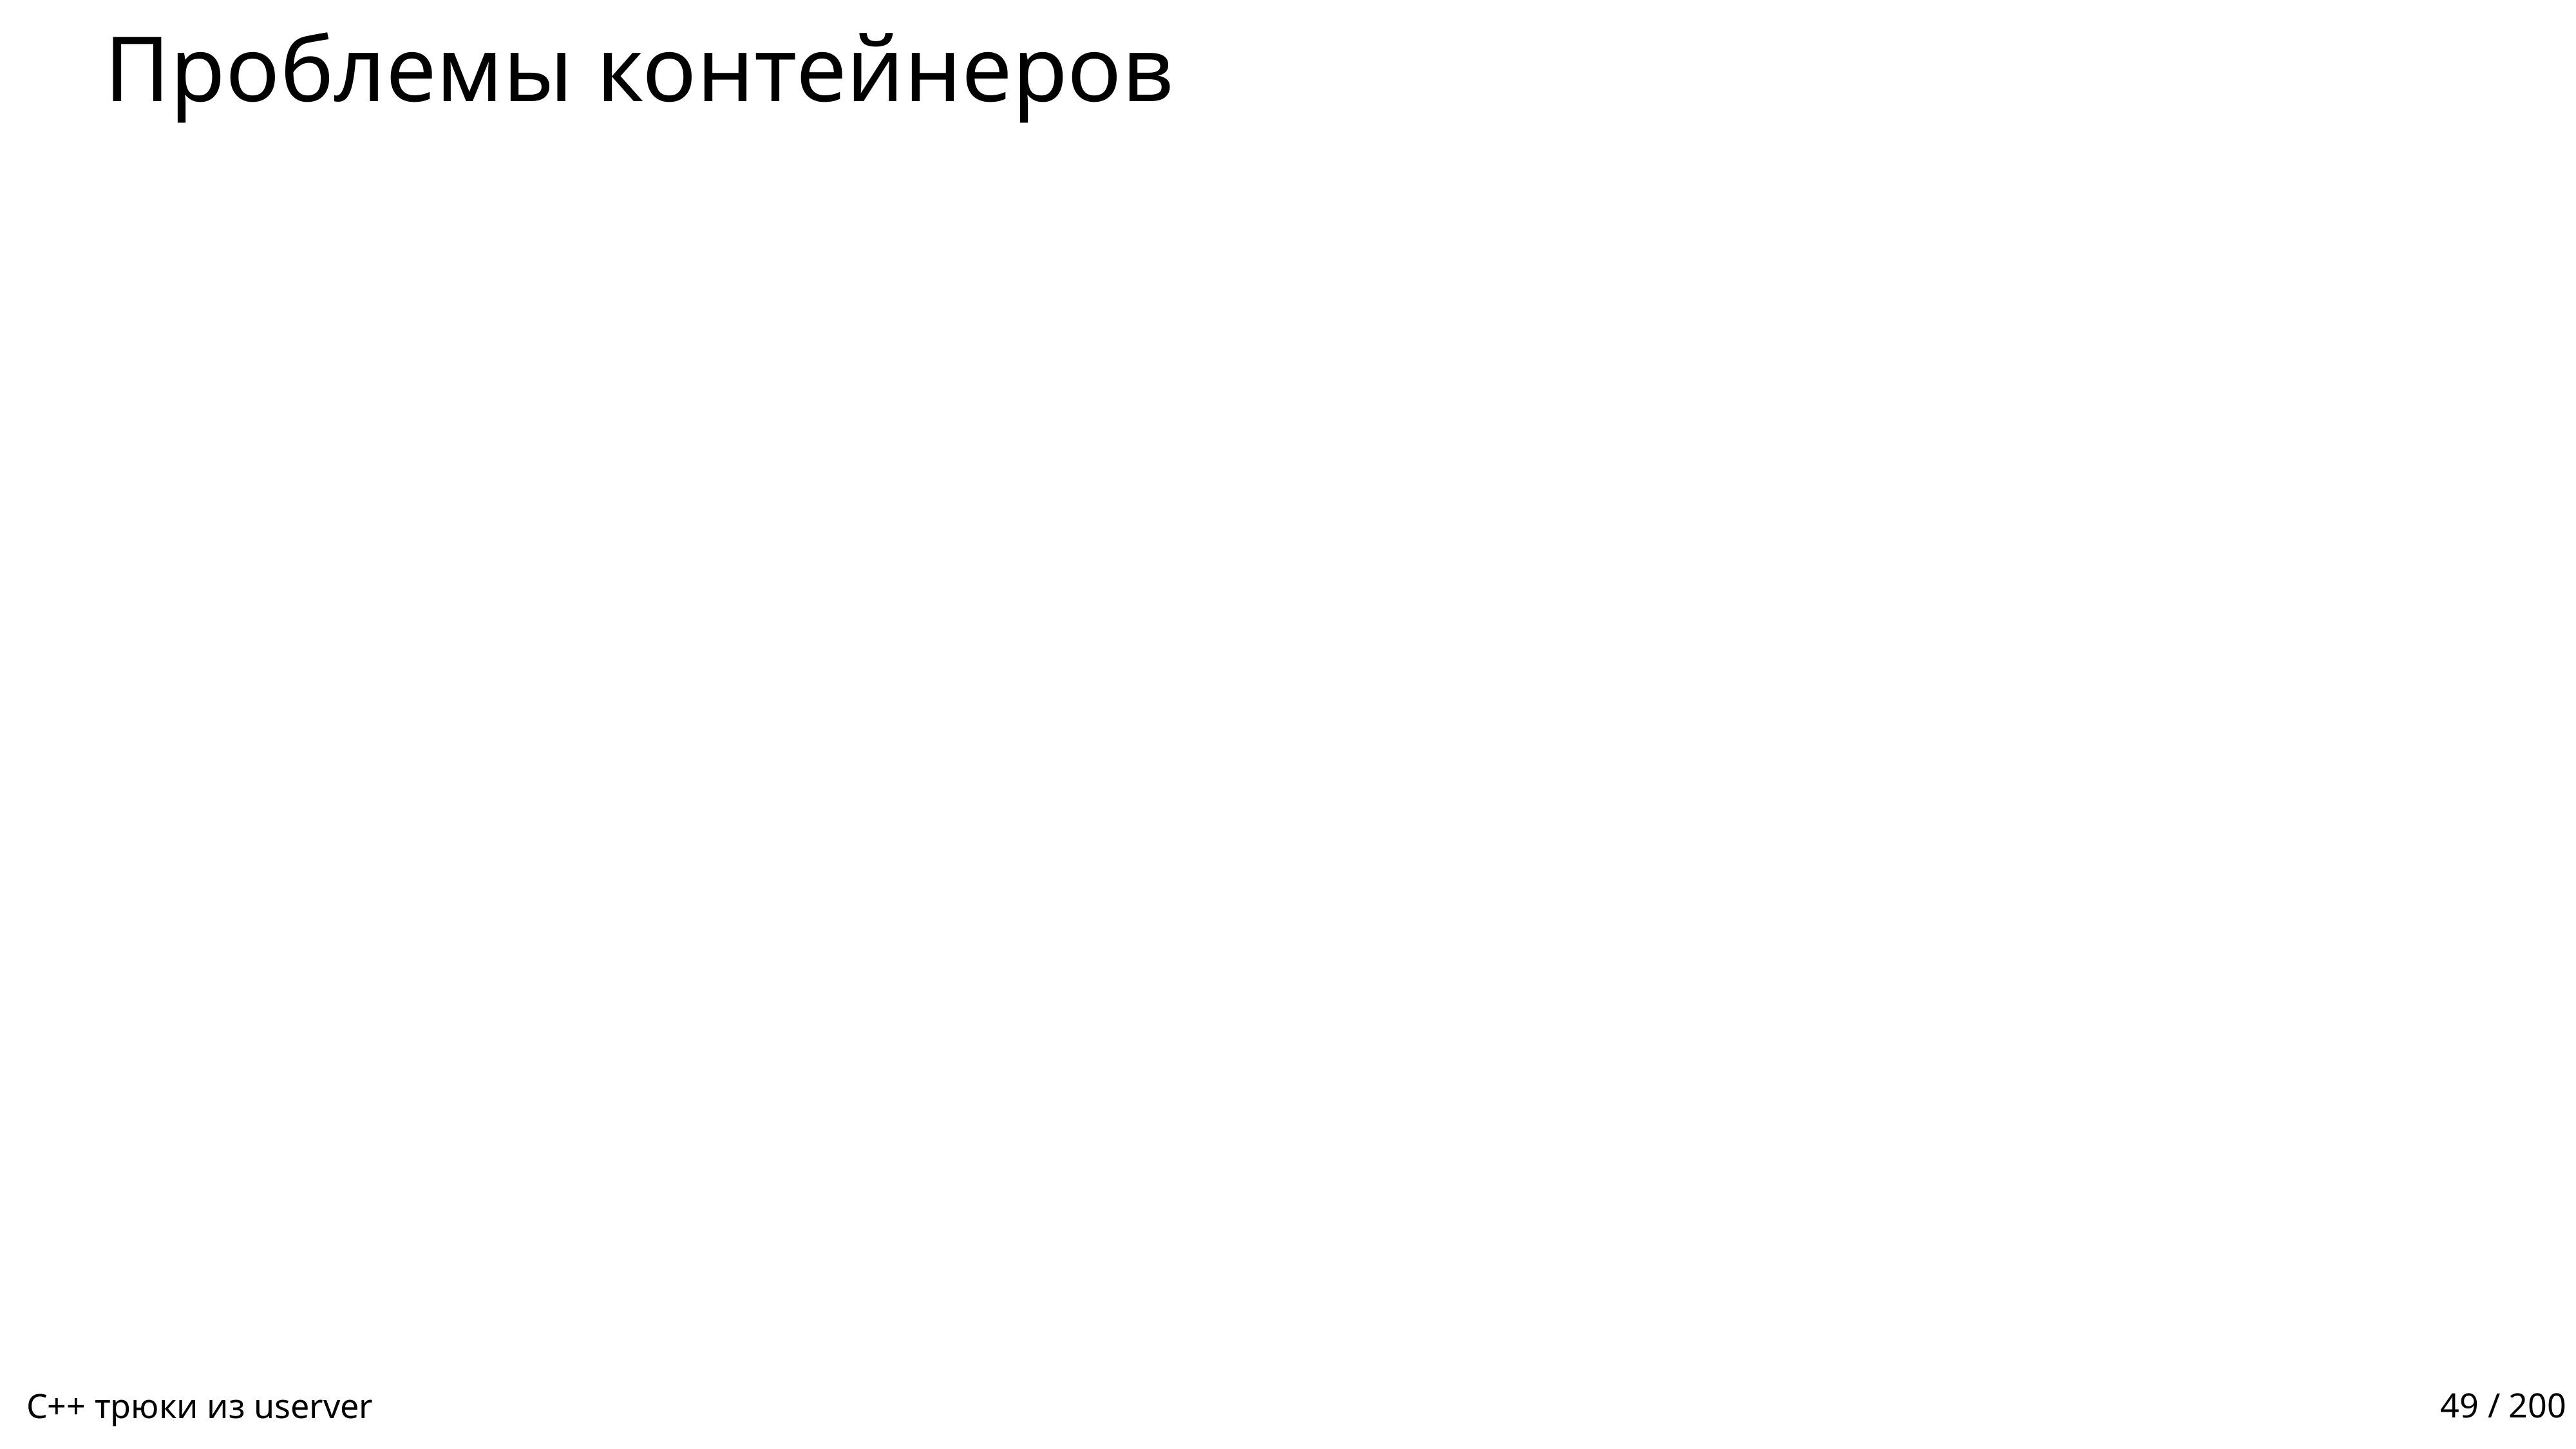

Проблемы контейнеров
#
C++ трюки из userver